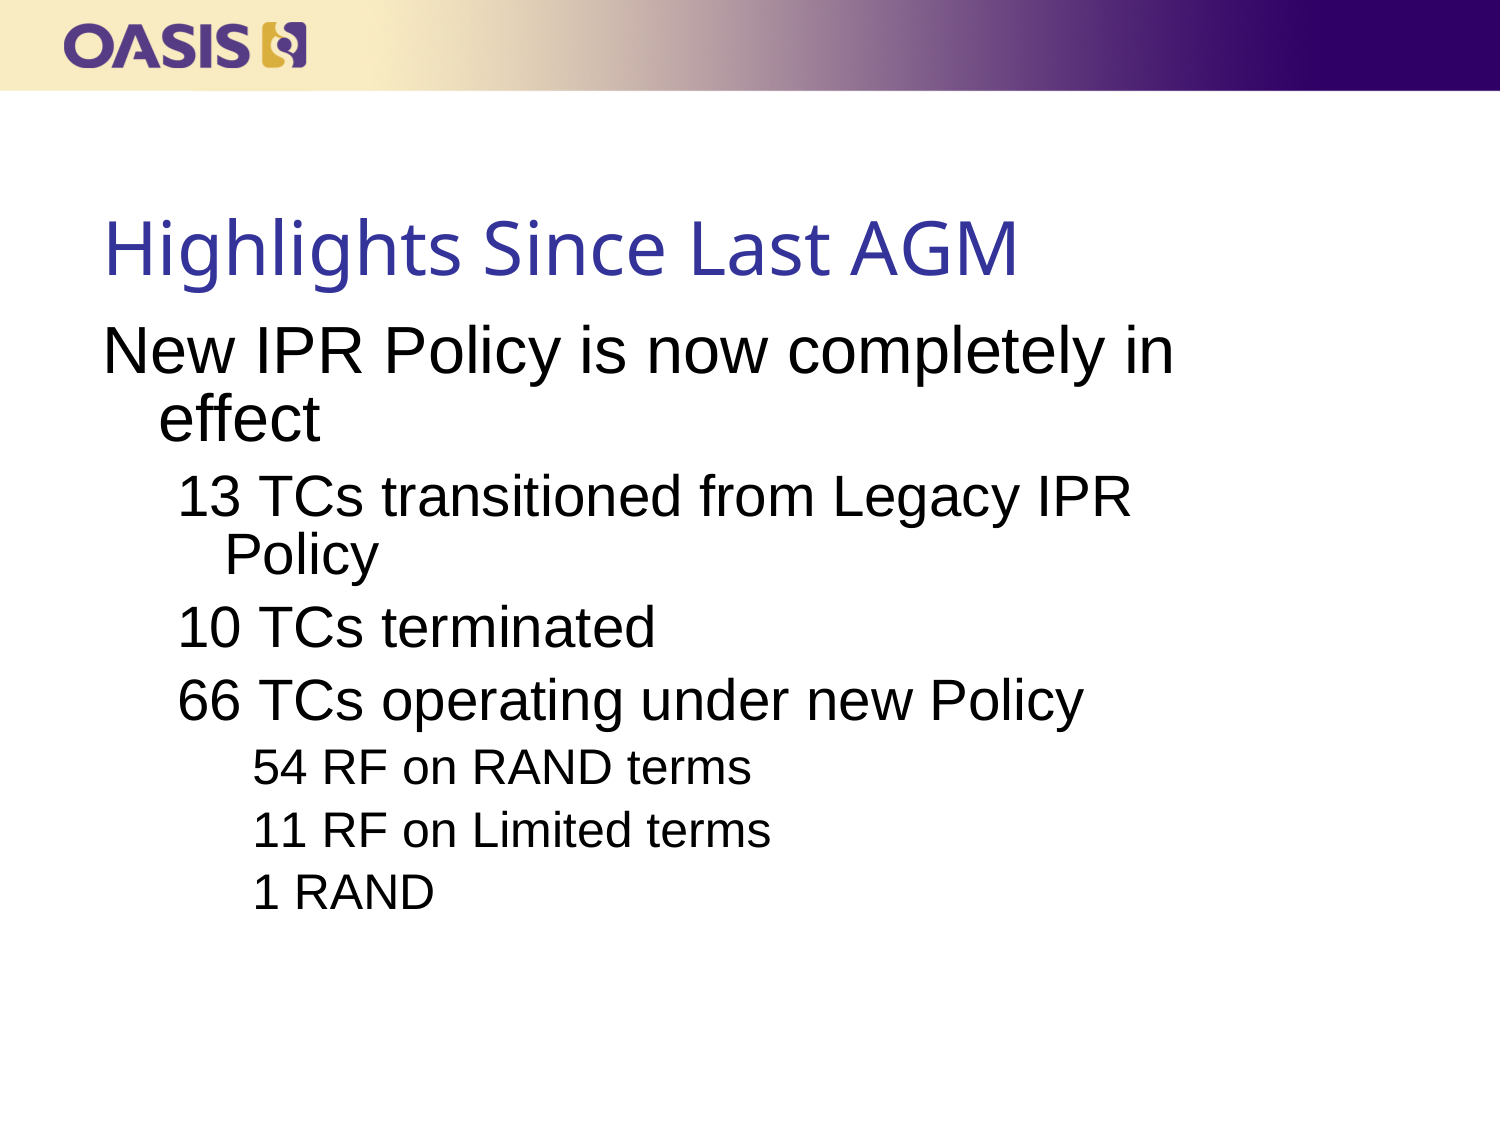

# Highlights Since Last AGM
New IPR Policy is now completely in effect
13 TCs transitioned from Legacy IPR Policy
10 TCs terminated
66 TCs operating under new Policy
54 RF on RAND terms
11 RF on Limited terms
1 RAND